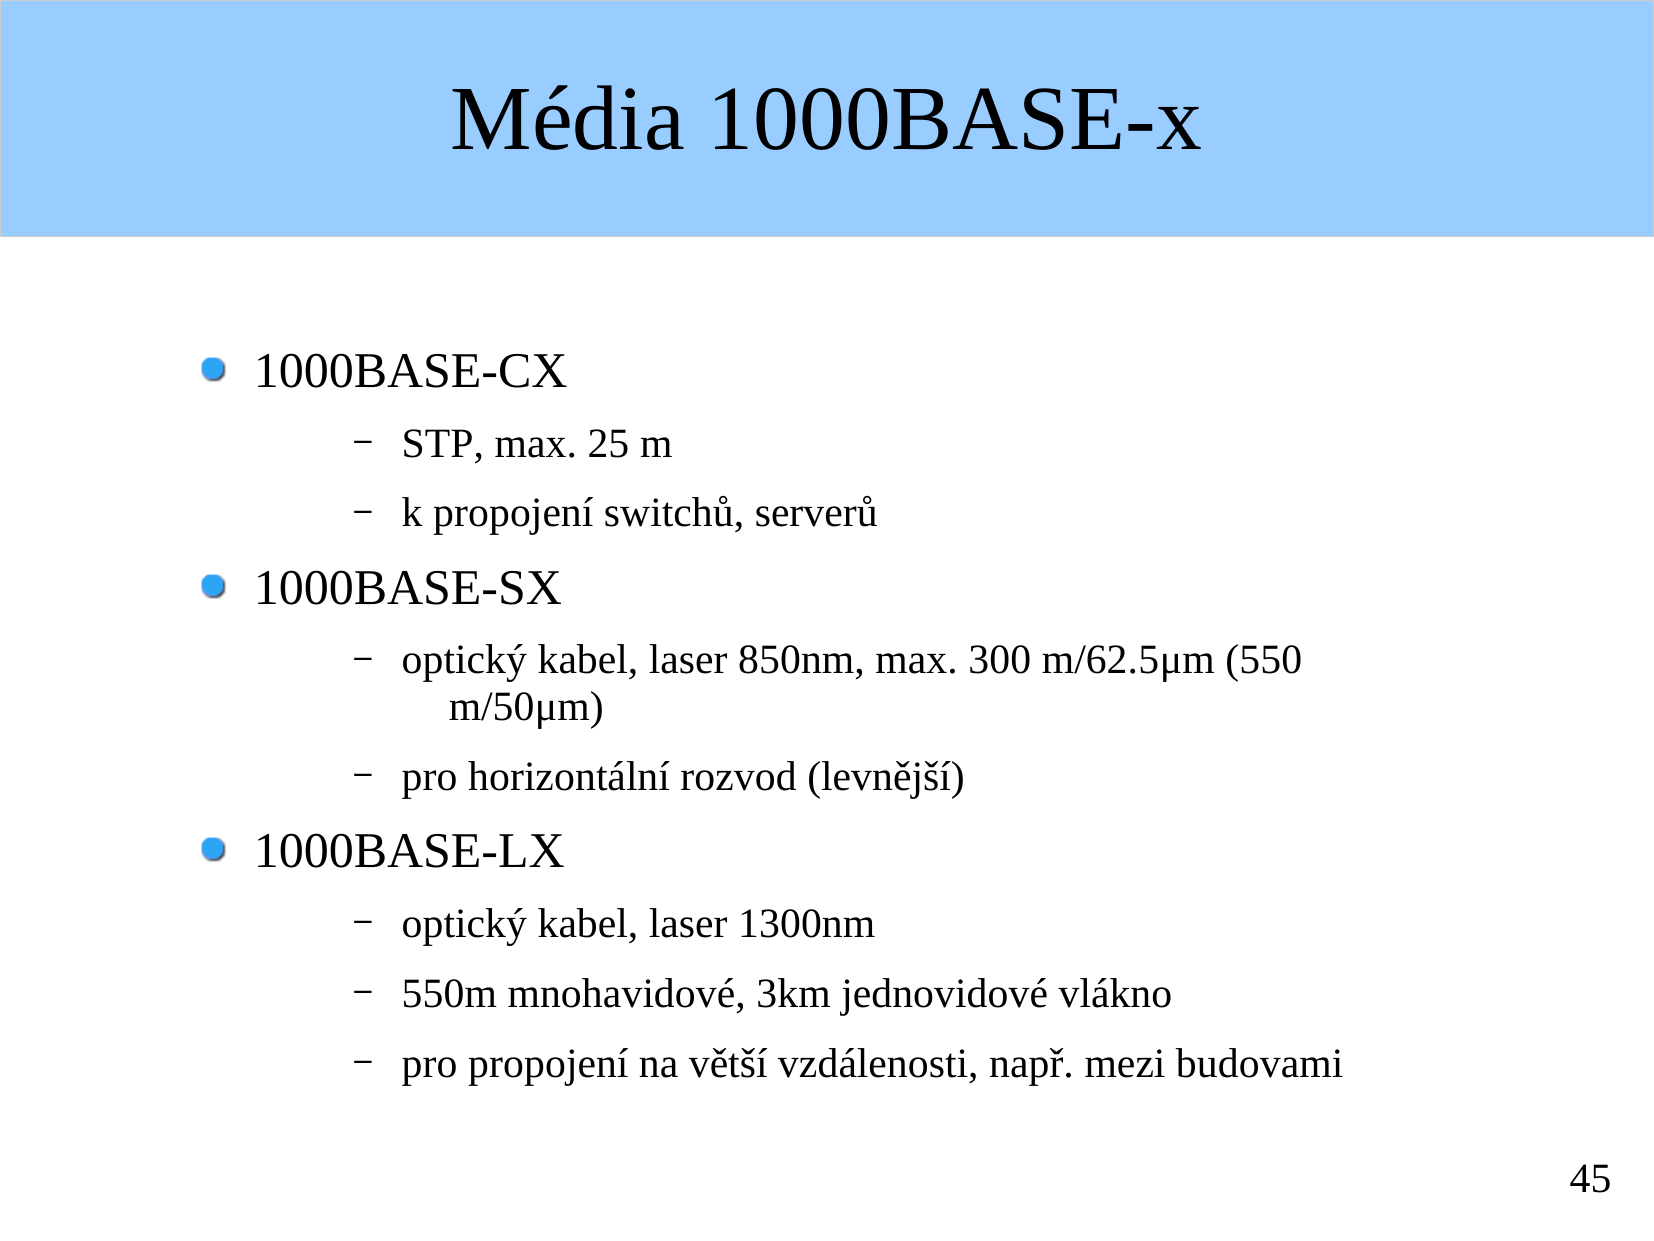

# Média 1000BASE-x
1000BASE-CX
STP, max. 25 m
k propojení switchů, serverů
1000BASE-SX
optický kabel, laser 850nm, max. 300 m/62.5μm (550 m/50μm)
pro horizontální rozvod (levnější)
1000BASE-LX
optický kabel, laser 1300nm
550m mnohavidové, 3km jednovidové vlákno
pro propojení na větší vzdálenosti, např. mezi budovami